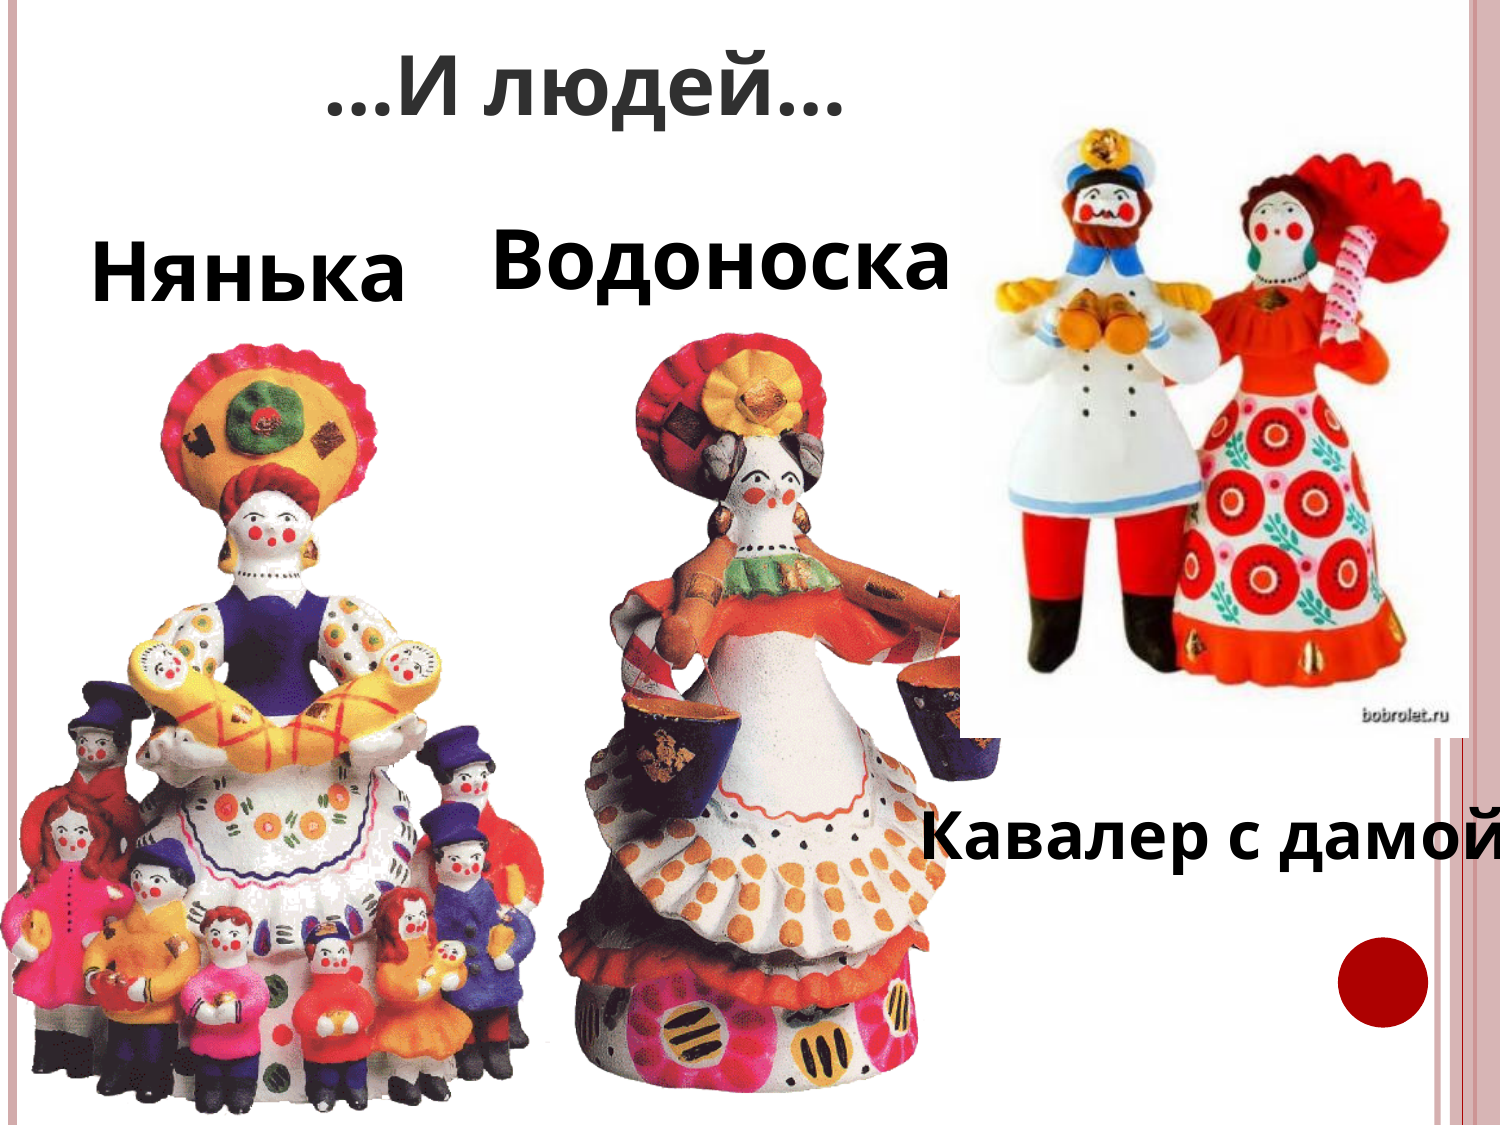

# …И людей…
Водоноска
Нянька
Кавалер с дамой